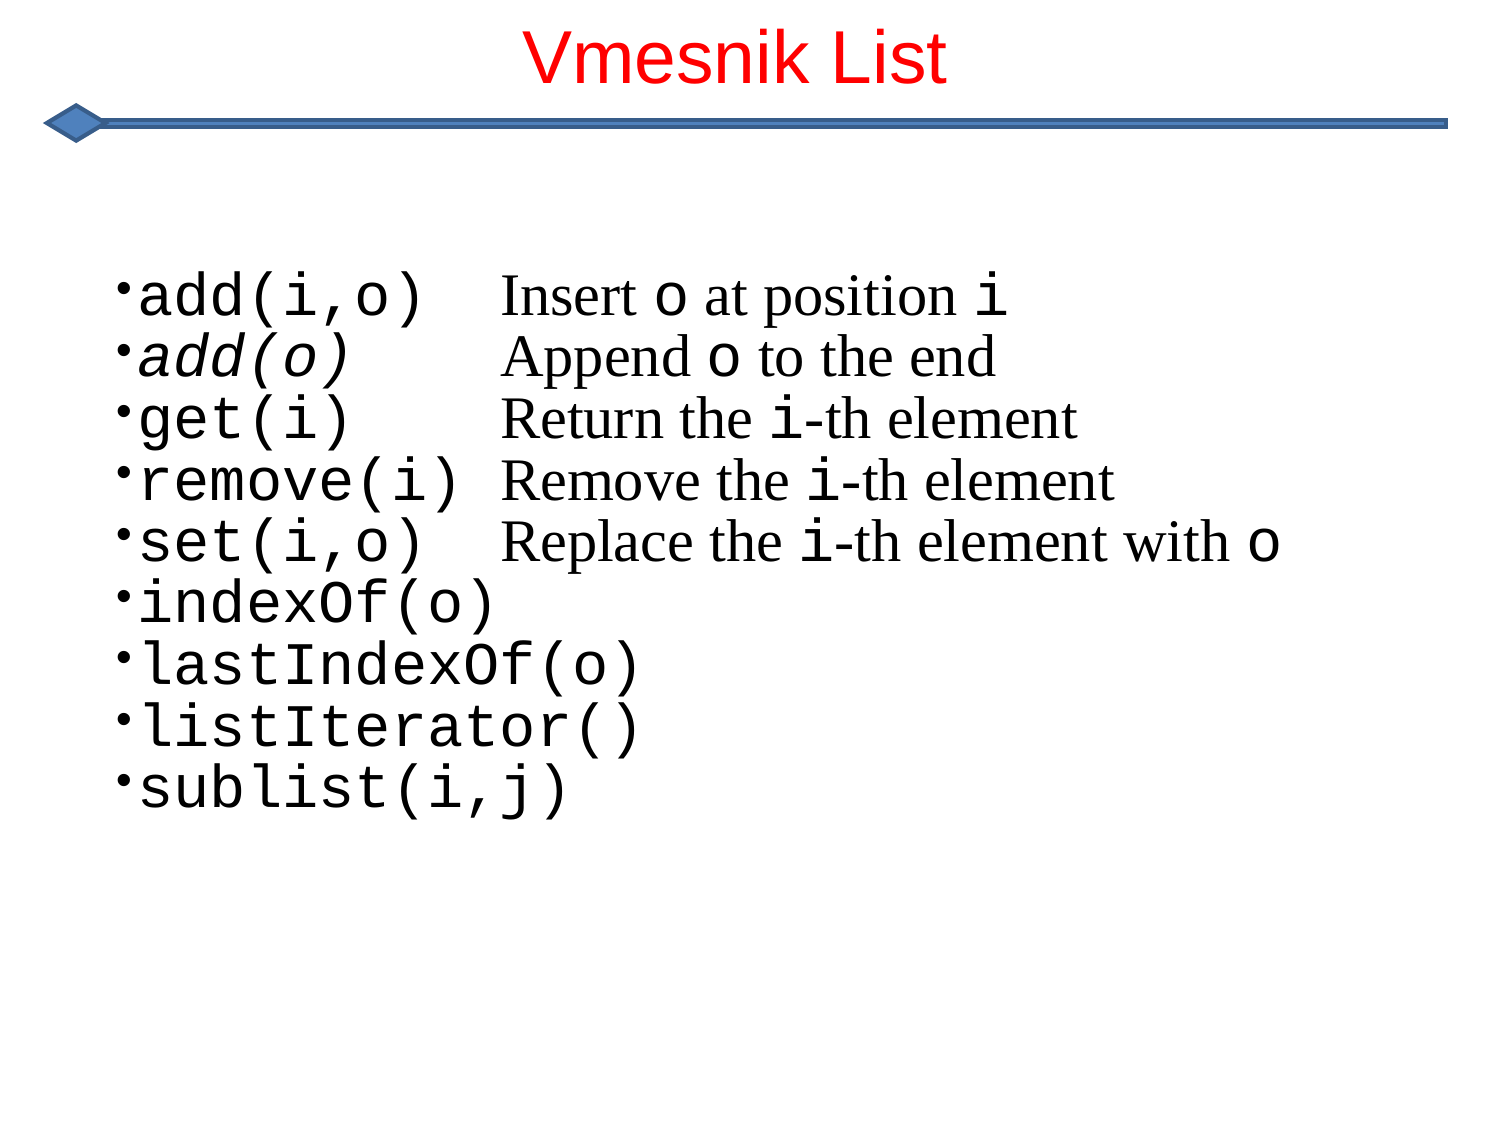

# Vmesnik List
add(i,o) Insert o at position i
add(o) Append o to the end
get(i) Return the i-th element
remove(i) Remove the i-th element
set(i,o) Replace the i-th element with o
indexOf(o)
lastIndexOf(o)
listIterator()
sublist(i,j)